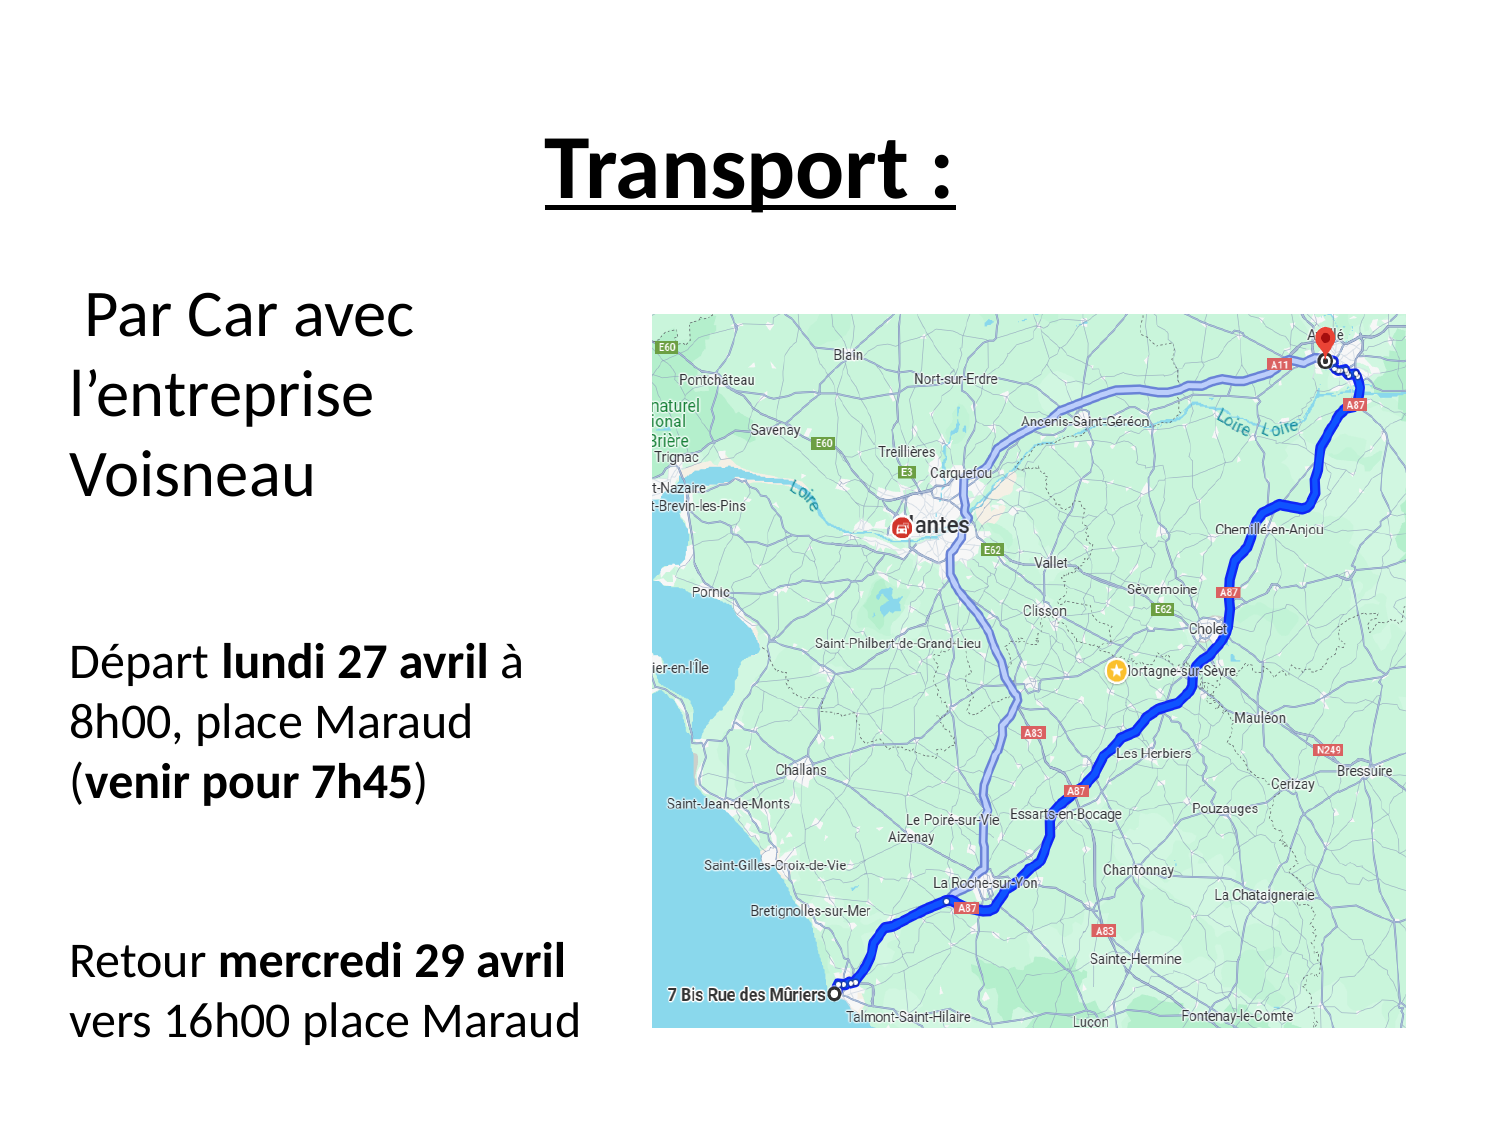

# Transport :
 Par Car avec l’entreprise Voisneau
Départ lundi 27 avril à 8h00, place Maraud (venir pour 7h45)
Retour mercredi 29 avril vers 16h00 place Maraud